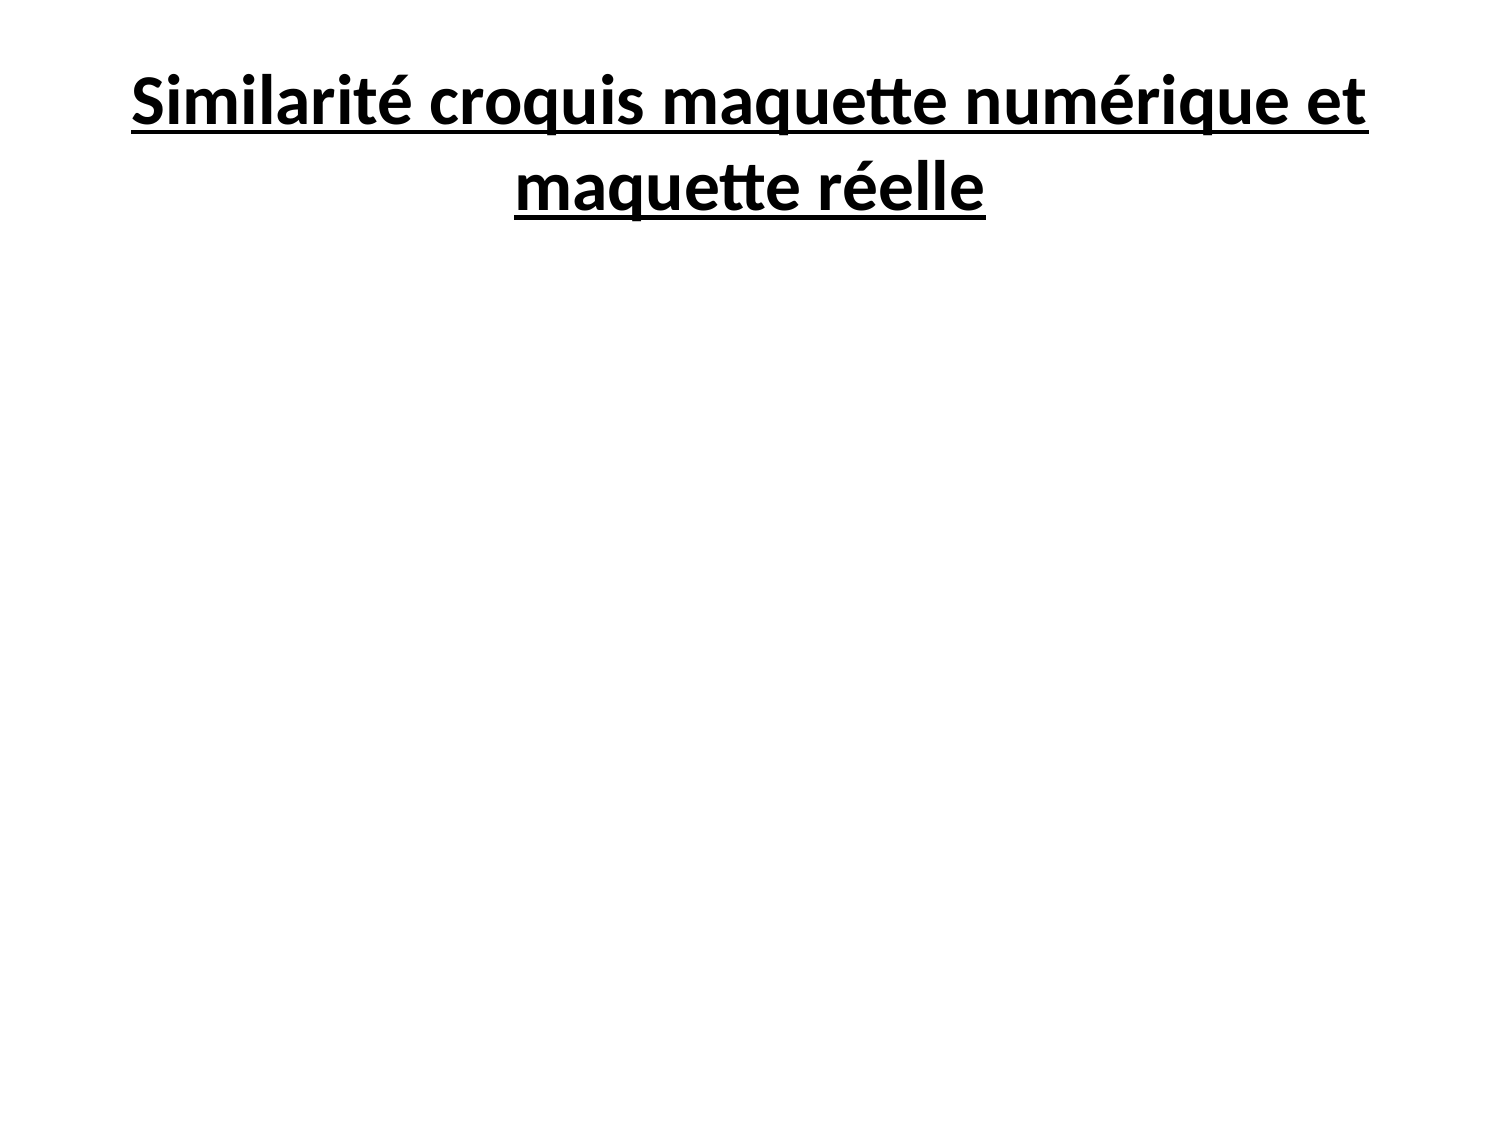

# Similarité croquis maquette numérique et maquette réelle